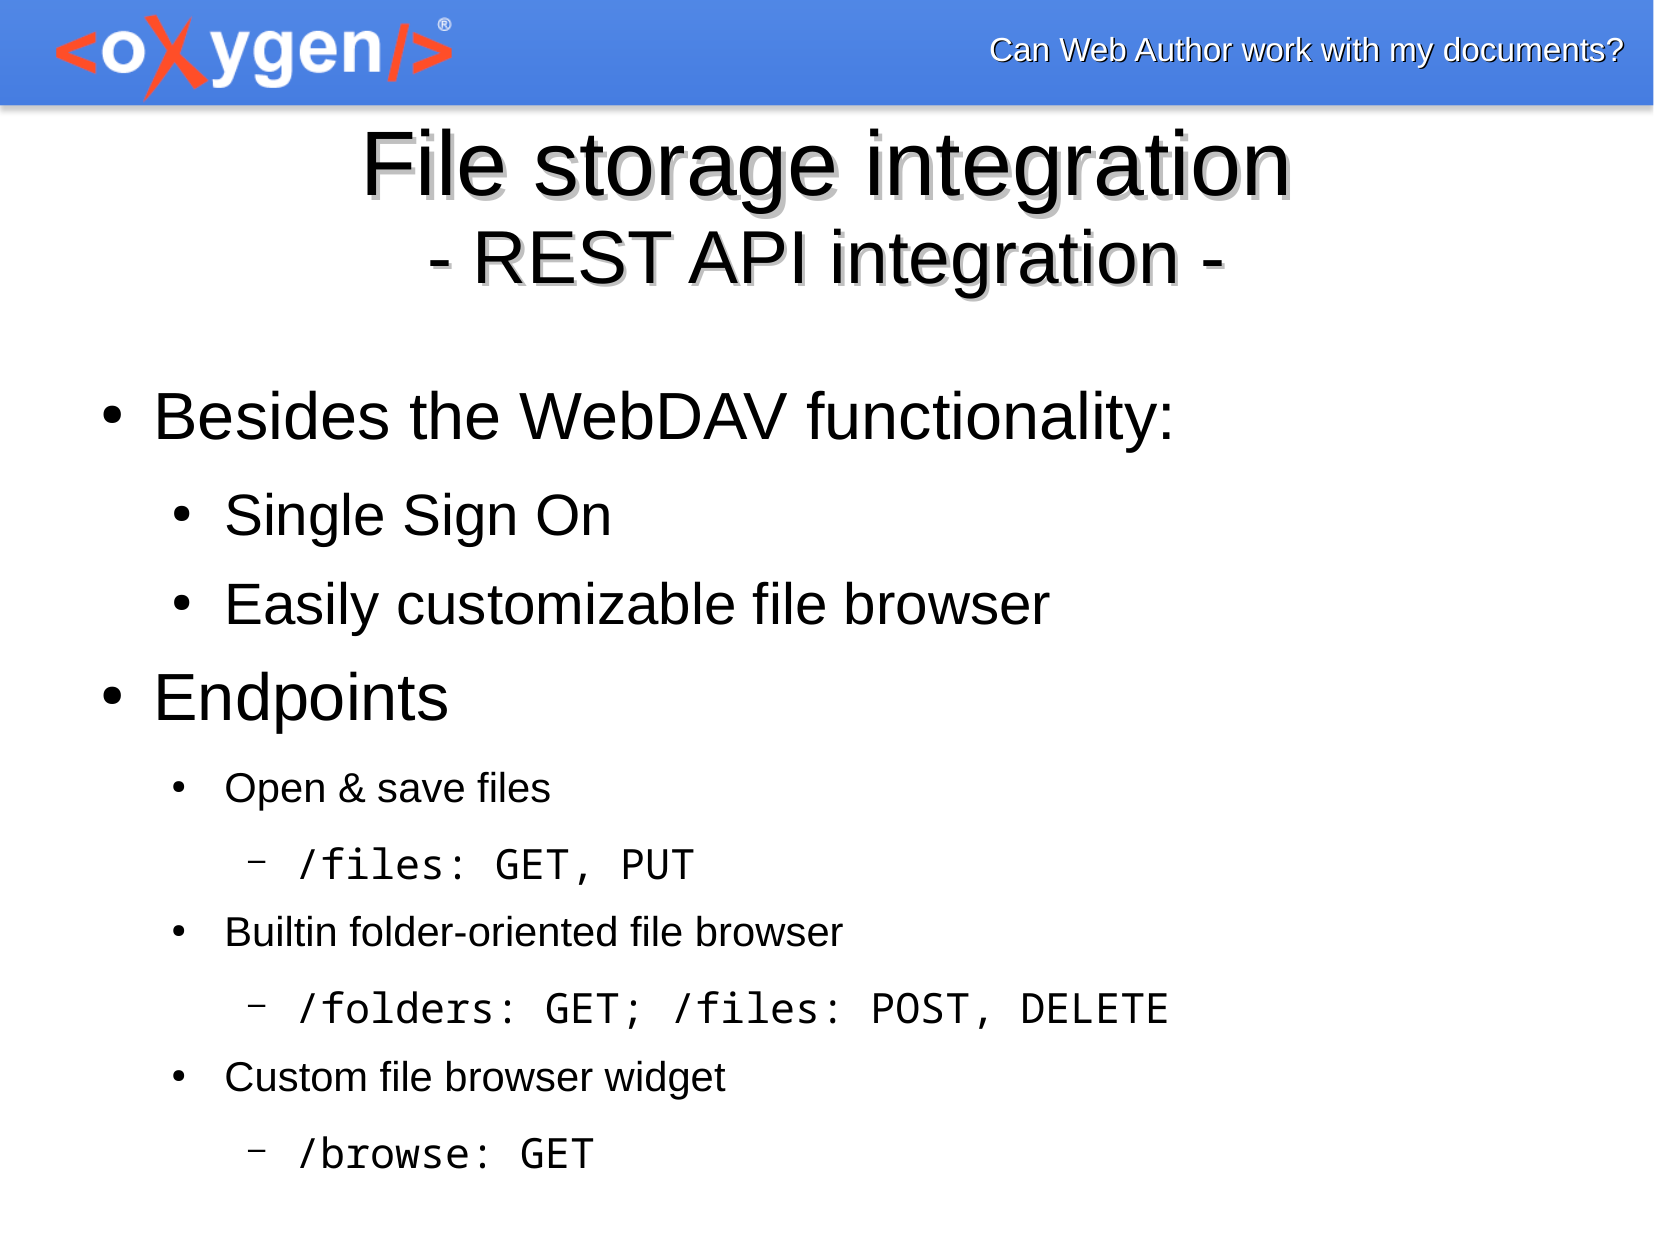

# File storage integration - REST API integration -
Besides the WebDAV functionality:
Single Sign On
Easily customizable file browser
Endpoints
Open & save files
/files: GET, PUT
Builtin folder-oriented file browser
/folders: GET; /files: POST, DELETE
Custom file browser widget
/browse: GET